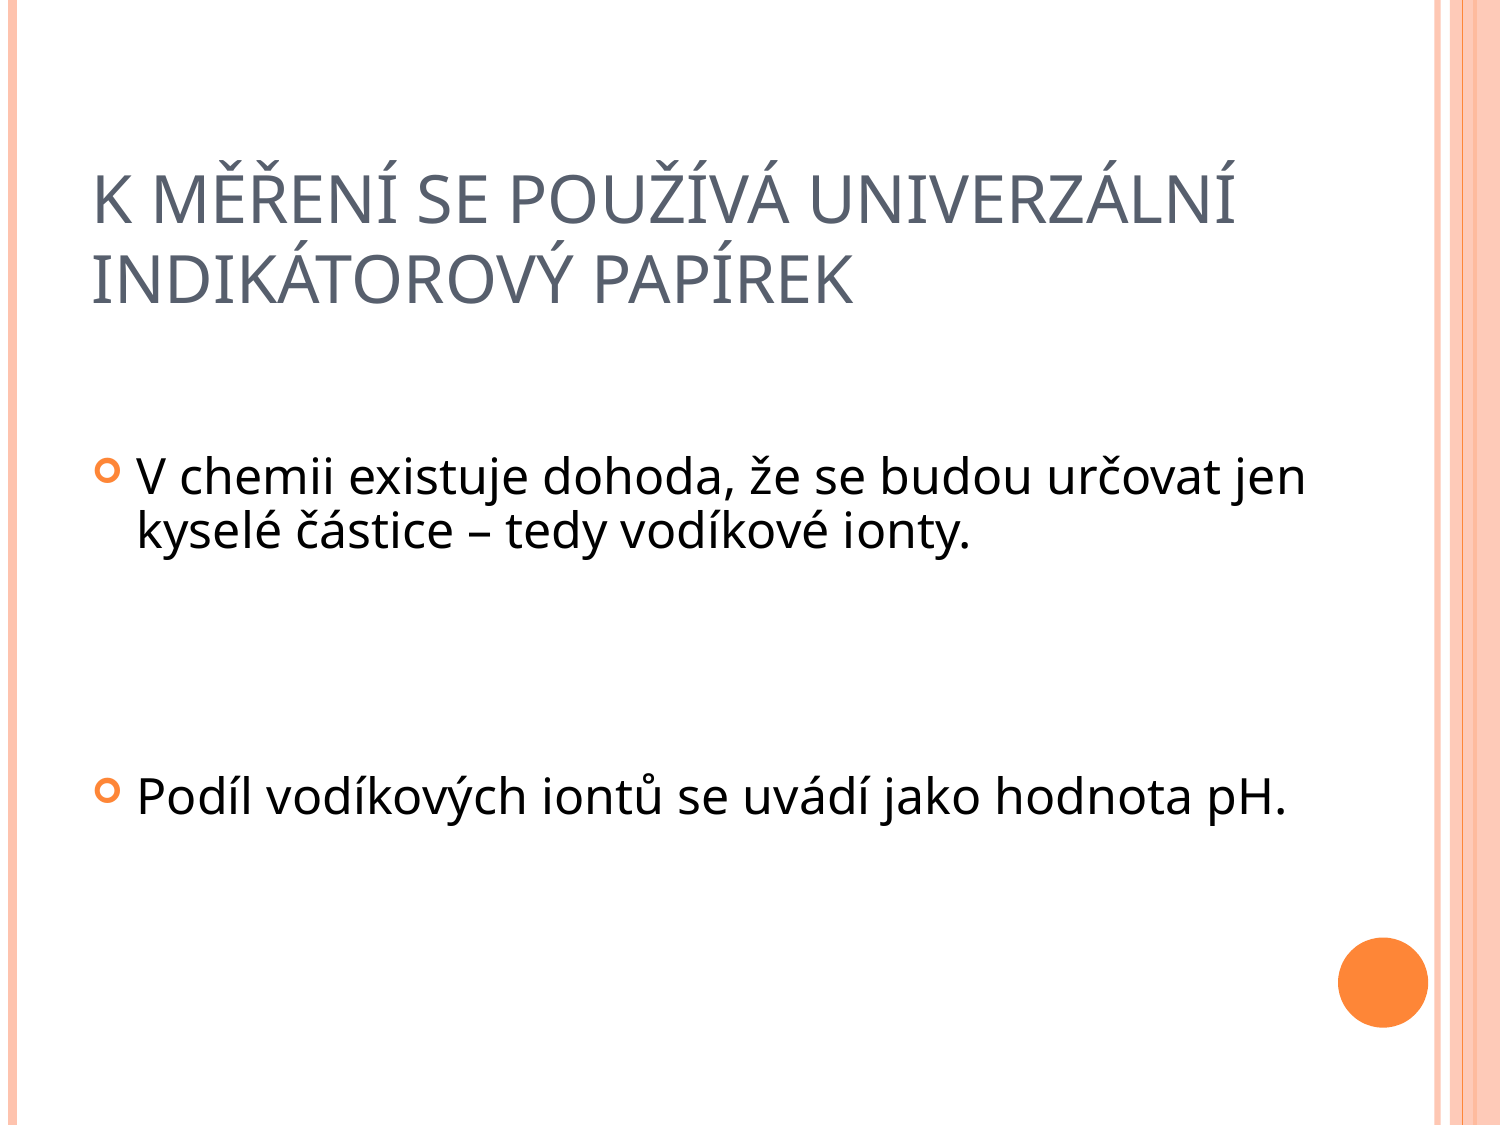

# K MĚŘENÍ SE POUŽÍVÁ UNIVERZÁLNÍ INDIKÁTOROVÝ PAPÍREK
V chemii existuje dohoda, že se budou určovat jen kyselé částice – tedy vodíkové ionty.
Podíl vodíkových iontů se uvádí jako hodnota pH.